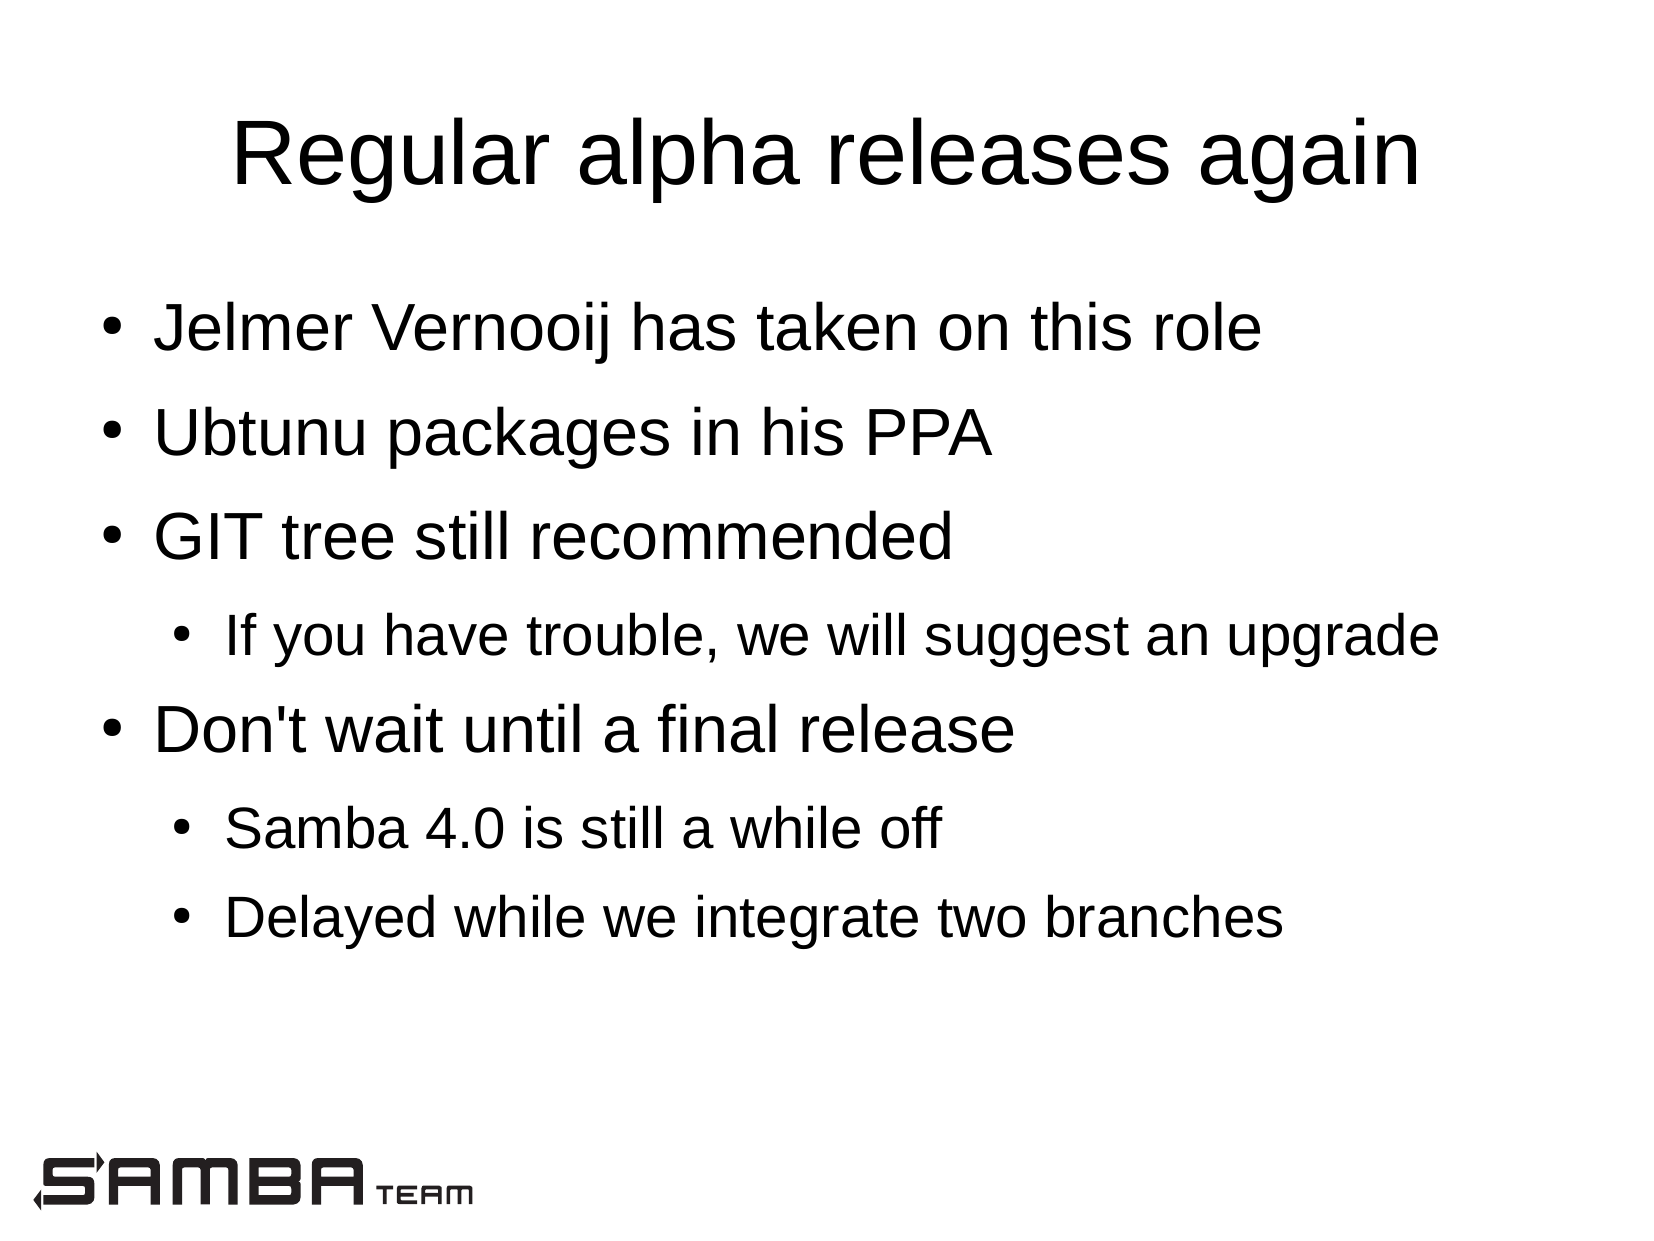

# Regular alpha releases again
Jelmer Vernooij has taken on this role
Ubtunu packages in his PPA
GIT tree still recommended
If you have trouble, we will suggest an upgrade
Don't wait until a final release
Samba 4.0 is still a while off
Delayed while we integrate two branches